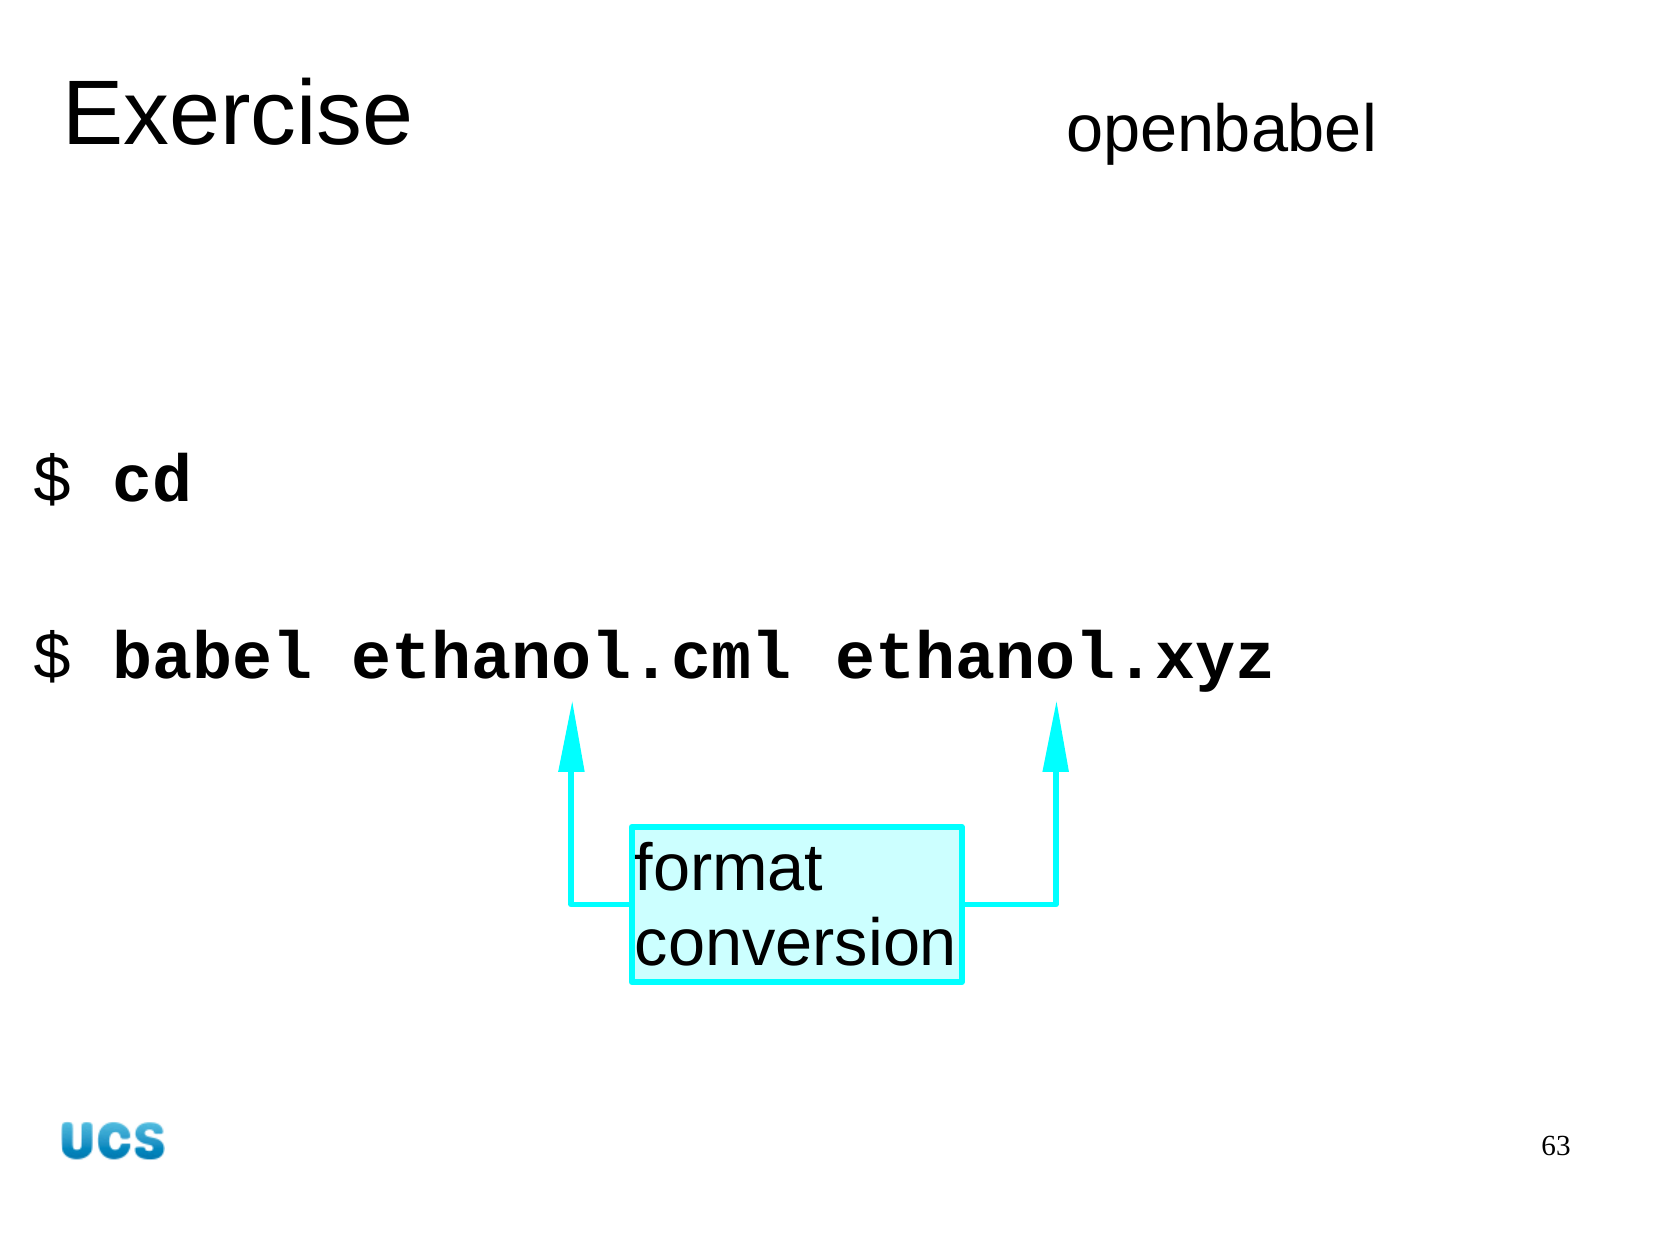

Exercise
openbabel
$ cd
$ babel
ethanol.cml
ethanol.xyz
format
conversion
63